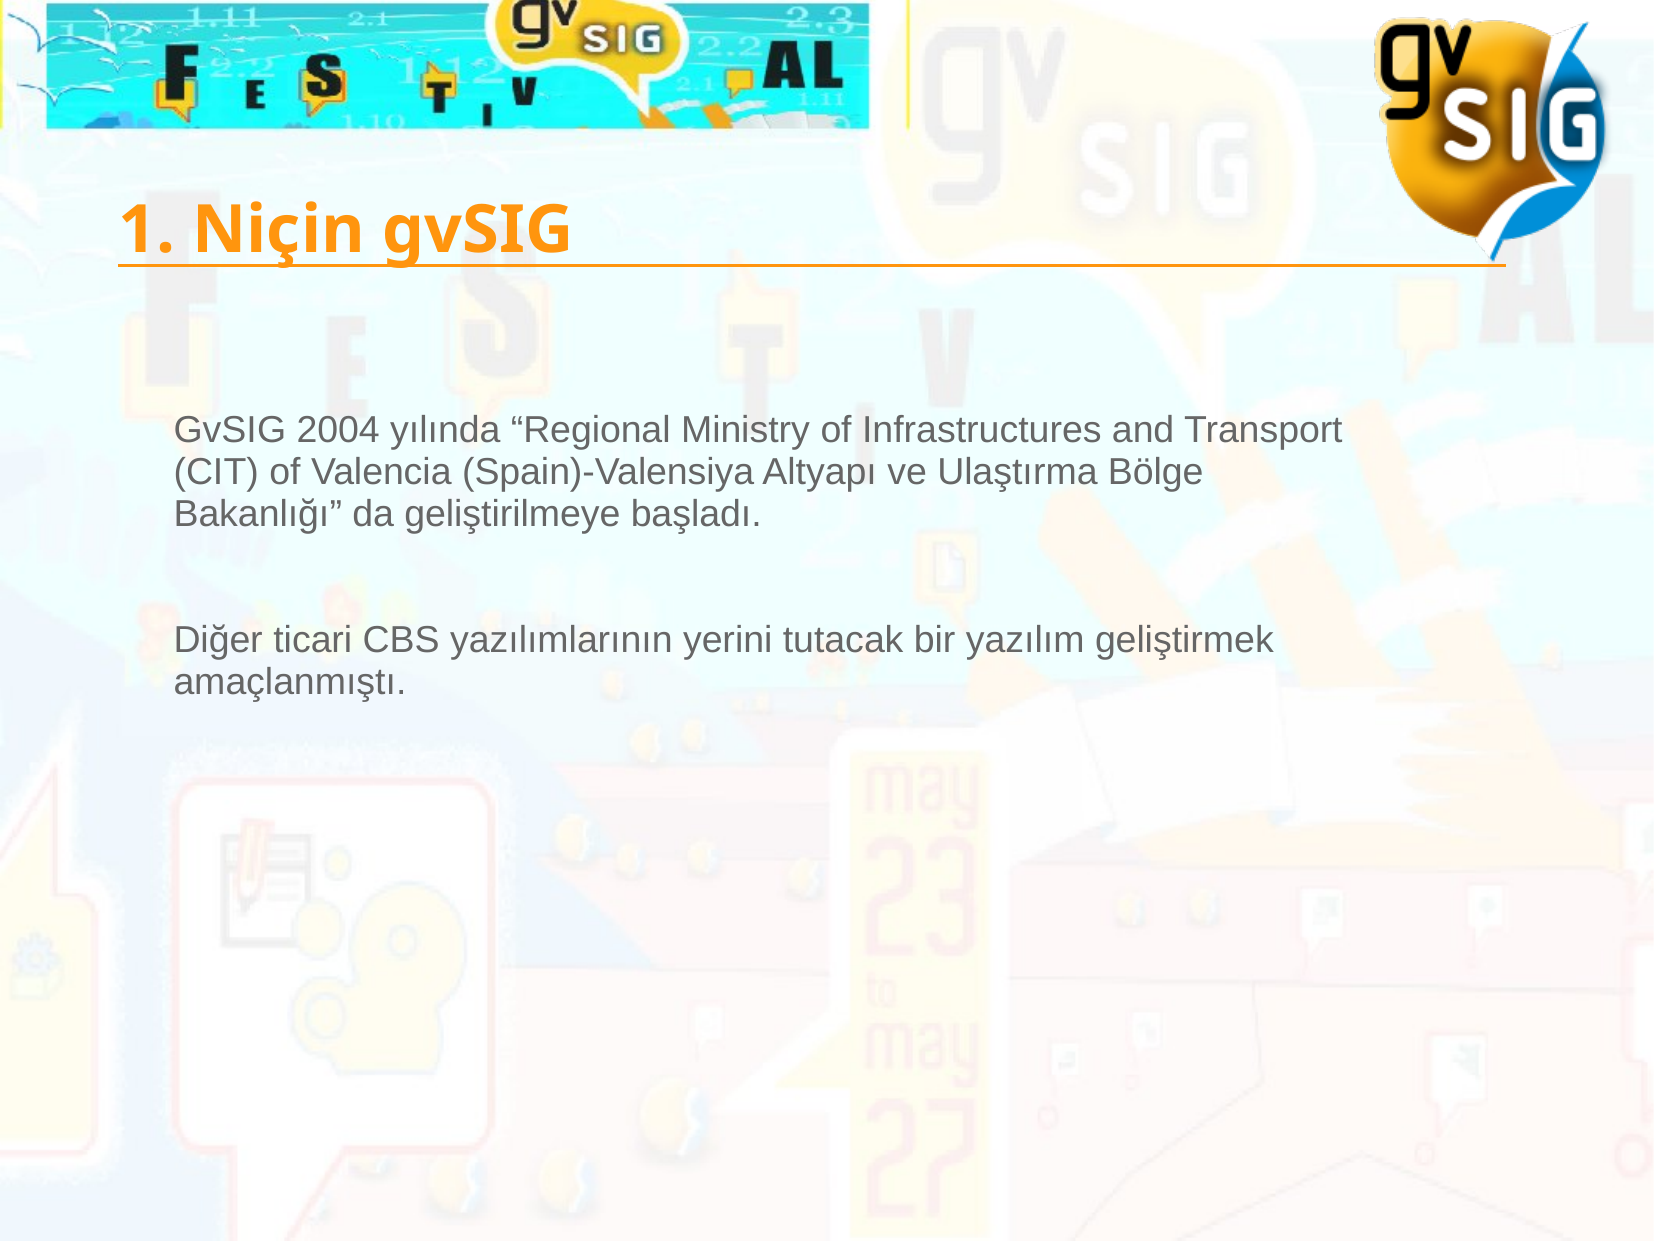

# 1. Niçin gvSIG
GvSIG 2004 yılında “Regional Ministry of Infrastructures and Transport (CIT) of Valencia (Spain)-Valensiya Altyapı ve Ulaştırma Bölge Bakanlığı” da geliştirilmeye başladı.
Diğer ticari CBS yazılımlarının yerini tutacak bir yazılım geliştirmek amaçlanmıştı.